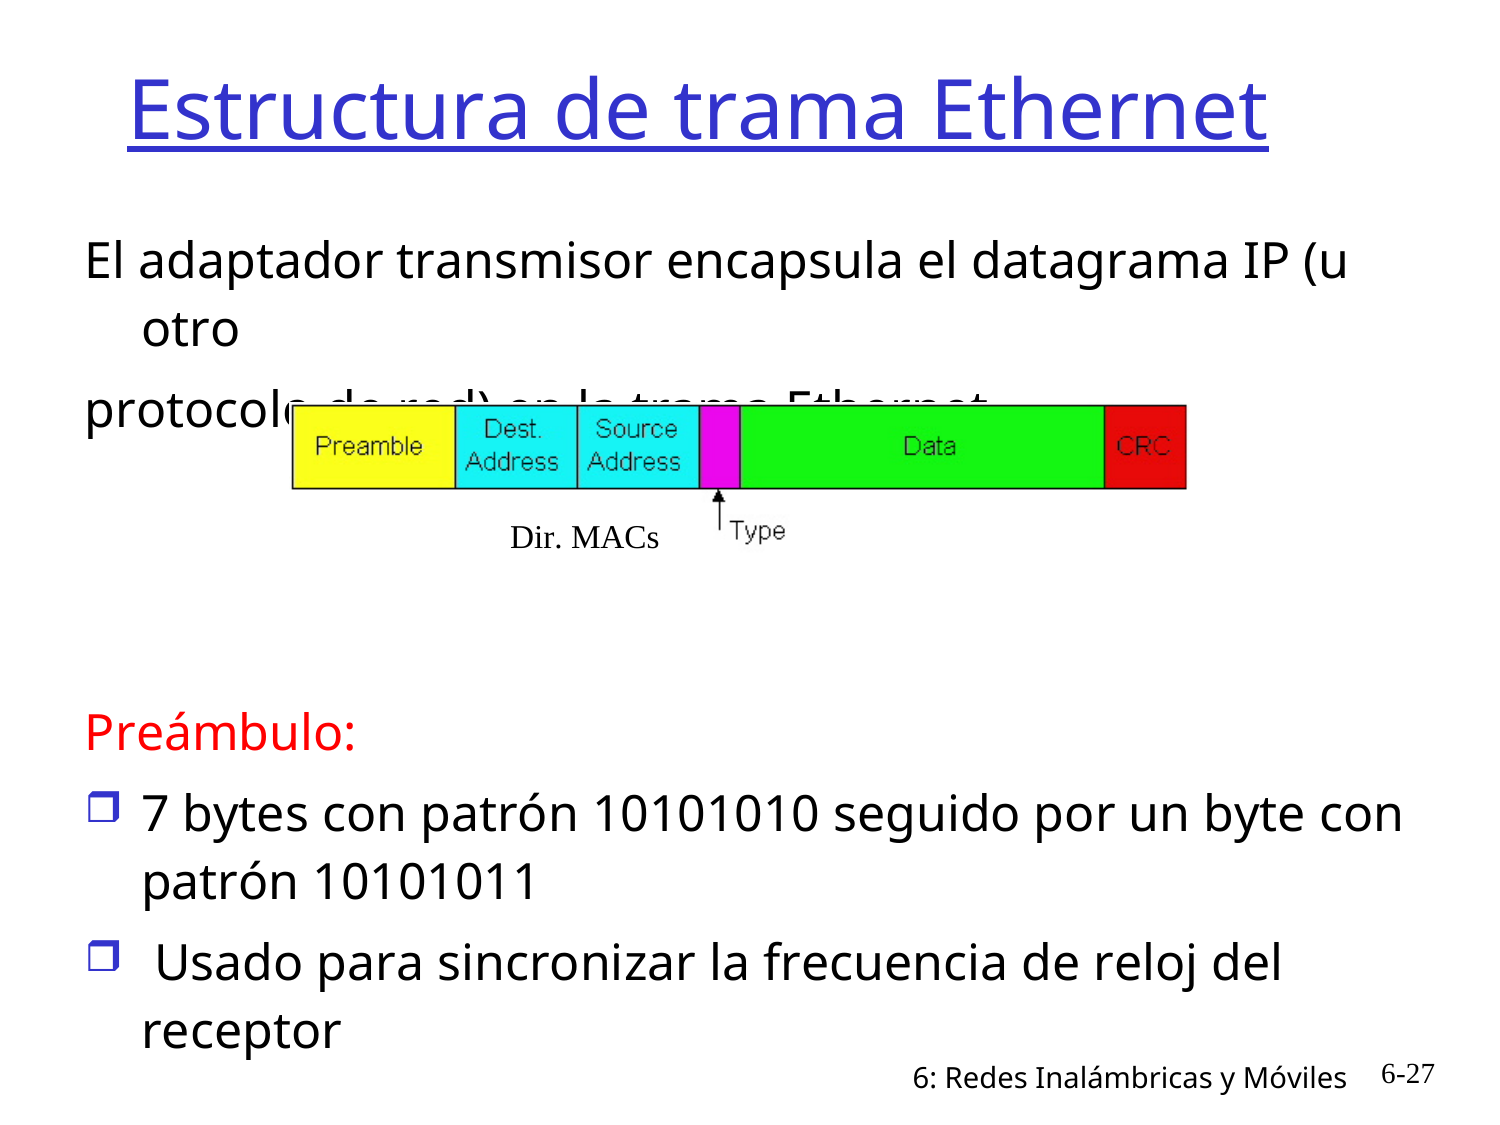

# Estructura de trama Ethernet
El adaptador transmisor encapsula el datagrama IP (u otro
protocolo de red) en la trama Ethernet
Preámbulo:
7 bytes con patrón 10101010 seguido por un byte con patrón 10101011
 Usado para sincronizar la frecuencia de reloj del receptor
Dir. MACs
27